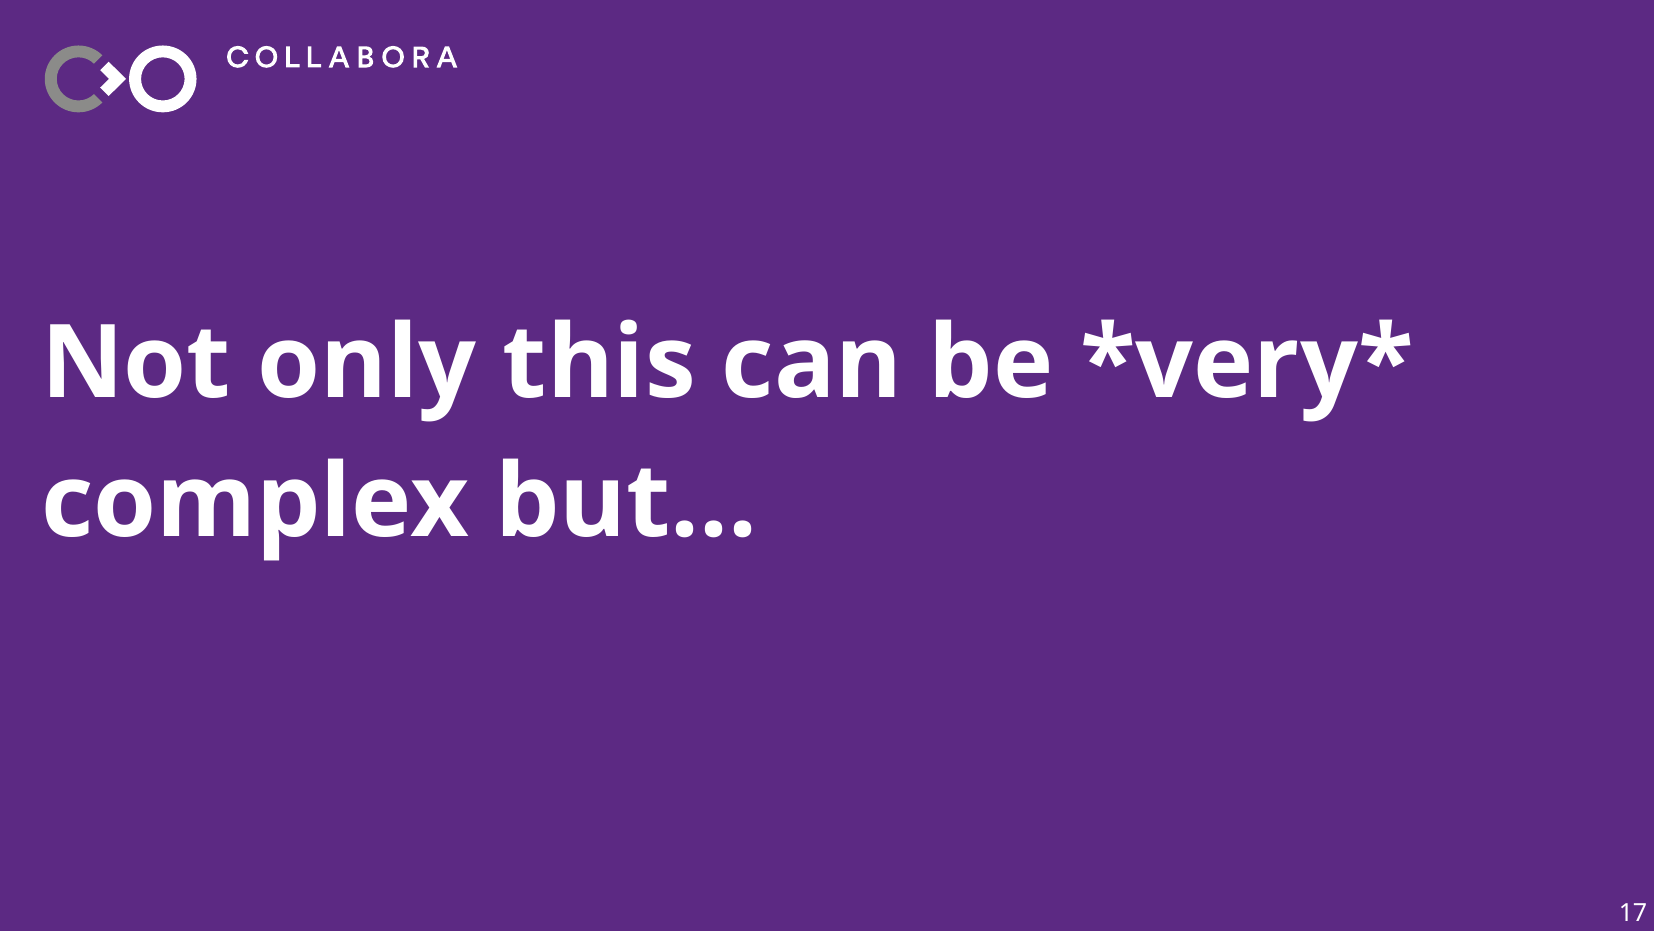

# Not only this can be *very* complex but...